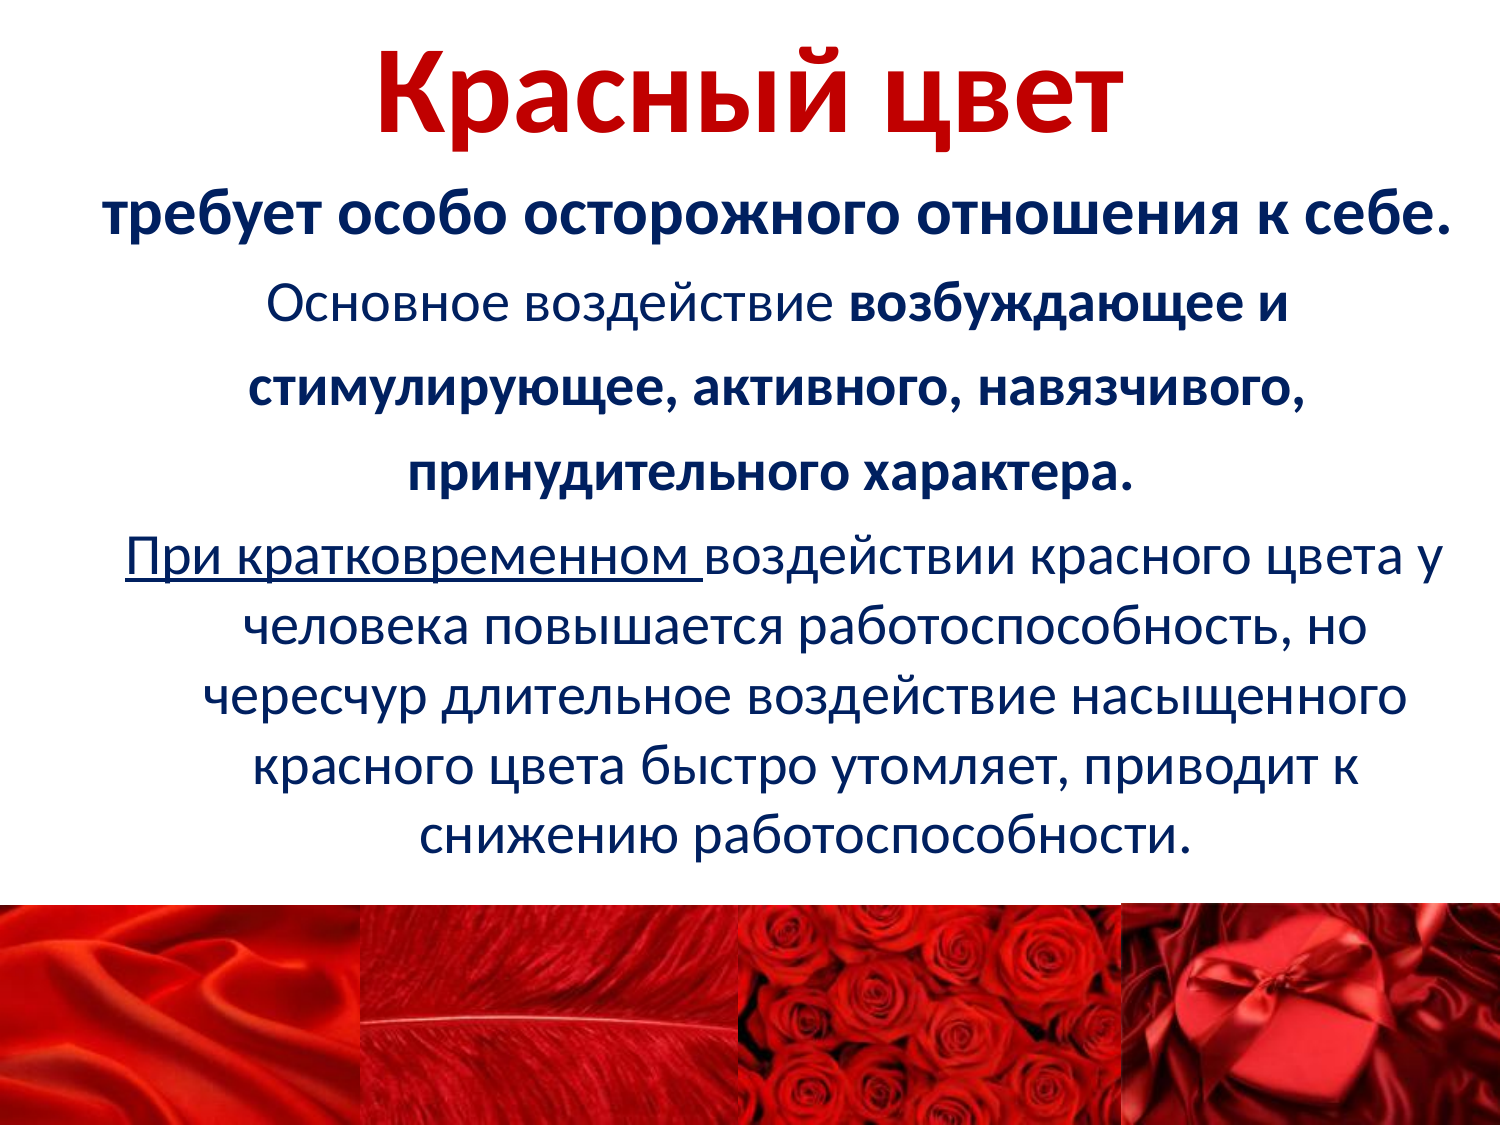

# Красный цвет
требует особо осторожного отношения к себе.
Основное воздействие возбуждающее и
стимулирующее, активного, навязчивого,
принудительного характера.
 При кратковременном воздействии красного цвета у человека повышается работоспособность, но чересчур длительное воздействие насыщенного красного цвета быстро утомляет, приводит к снижению работоспособности.